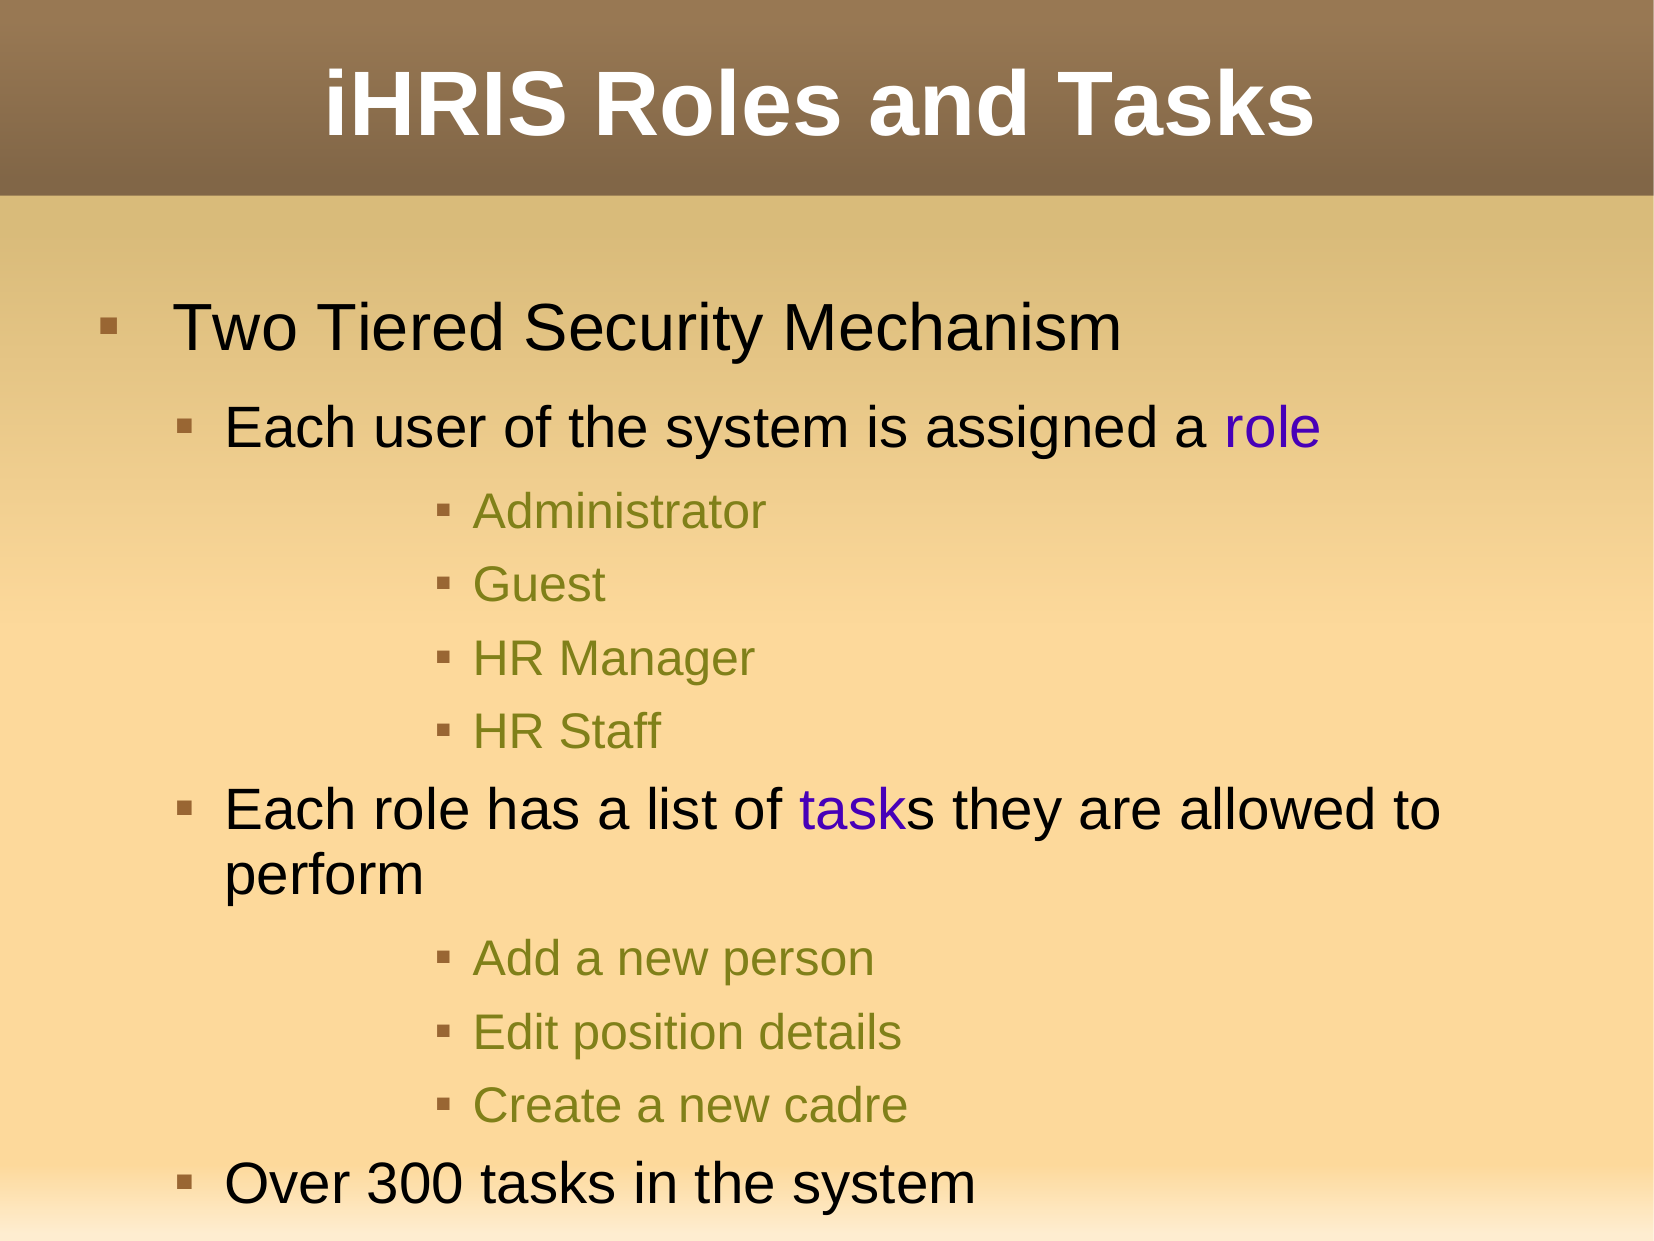

# iHRIS Roles and Tasks
 Two Tiered Security Mechanism
Each user of the system is assigned a role
Administrator
Guest
HR Manager
HR Staff
Each role has a list of tasks they are allowed to perform
Add a new person
Edit position details
Create a new cadre
Over 300 tasks in the system